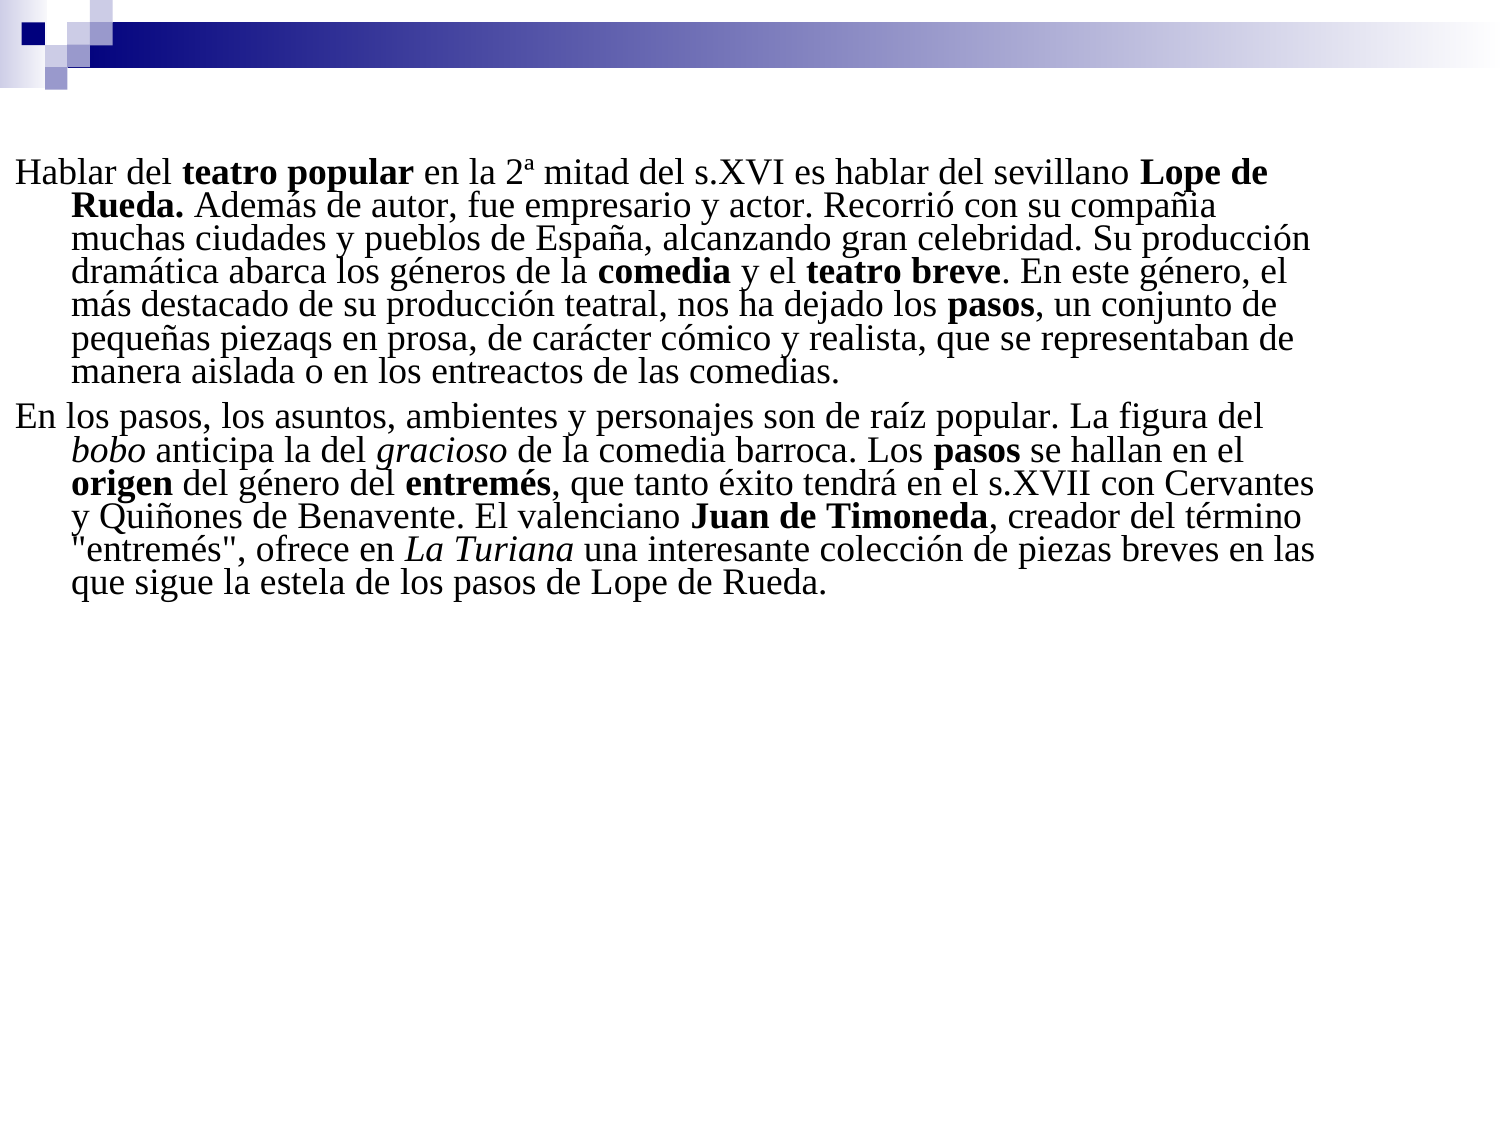

# Hablar del teatro popular en la 2ª mitad del s.XVI es hablar del sevillano Lope de Rueda. Además de autor, fue empresario y actor. Recorrió con su compañia muchas ciudades y pueblos de España, alcanzando gran celebridad. Su producción dramática abarca los géneros de la comedia y el teatro breve. En este género, el más destacado de su producción teatral, nos ha dejado los pasos, un conjunto de pequeñas piezaqs en prosa, de carácter cómico y realista, que se representaban de manera aislada o en los entreactos de las comedias.
En los pasos, los asuntos, ambientes y personajes son de raíz popular. La figura del bobo anticipa la del gracioso de la comedia barroca. Los pasos se hallan en el origen del género del entremés, que tanto éxito tendrá en el s.XVII con Cervantes y Quiñones de Benavente. El valenciano Juan de Timoneda, creador del término "entremés", ofrece en La Turiana una interesante colección de piezas breves en las que sigue la estela de los pasos de Lope de Rueda.